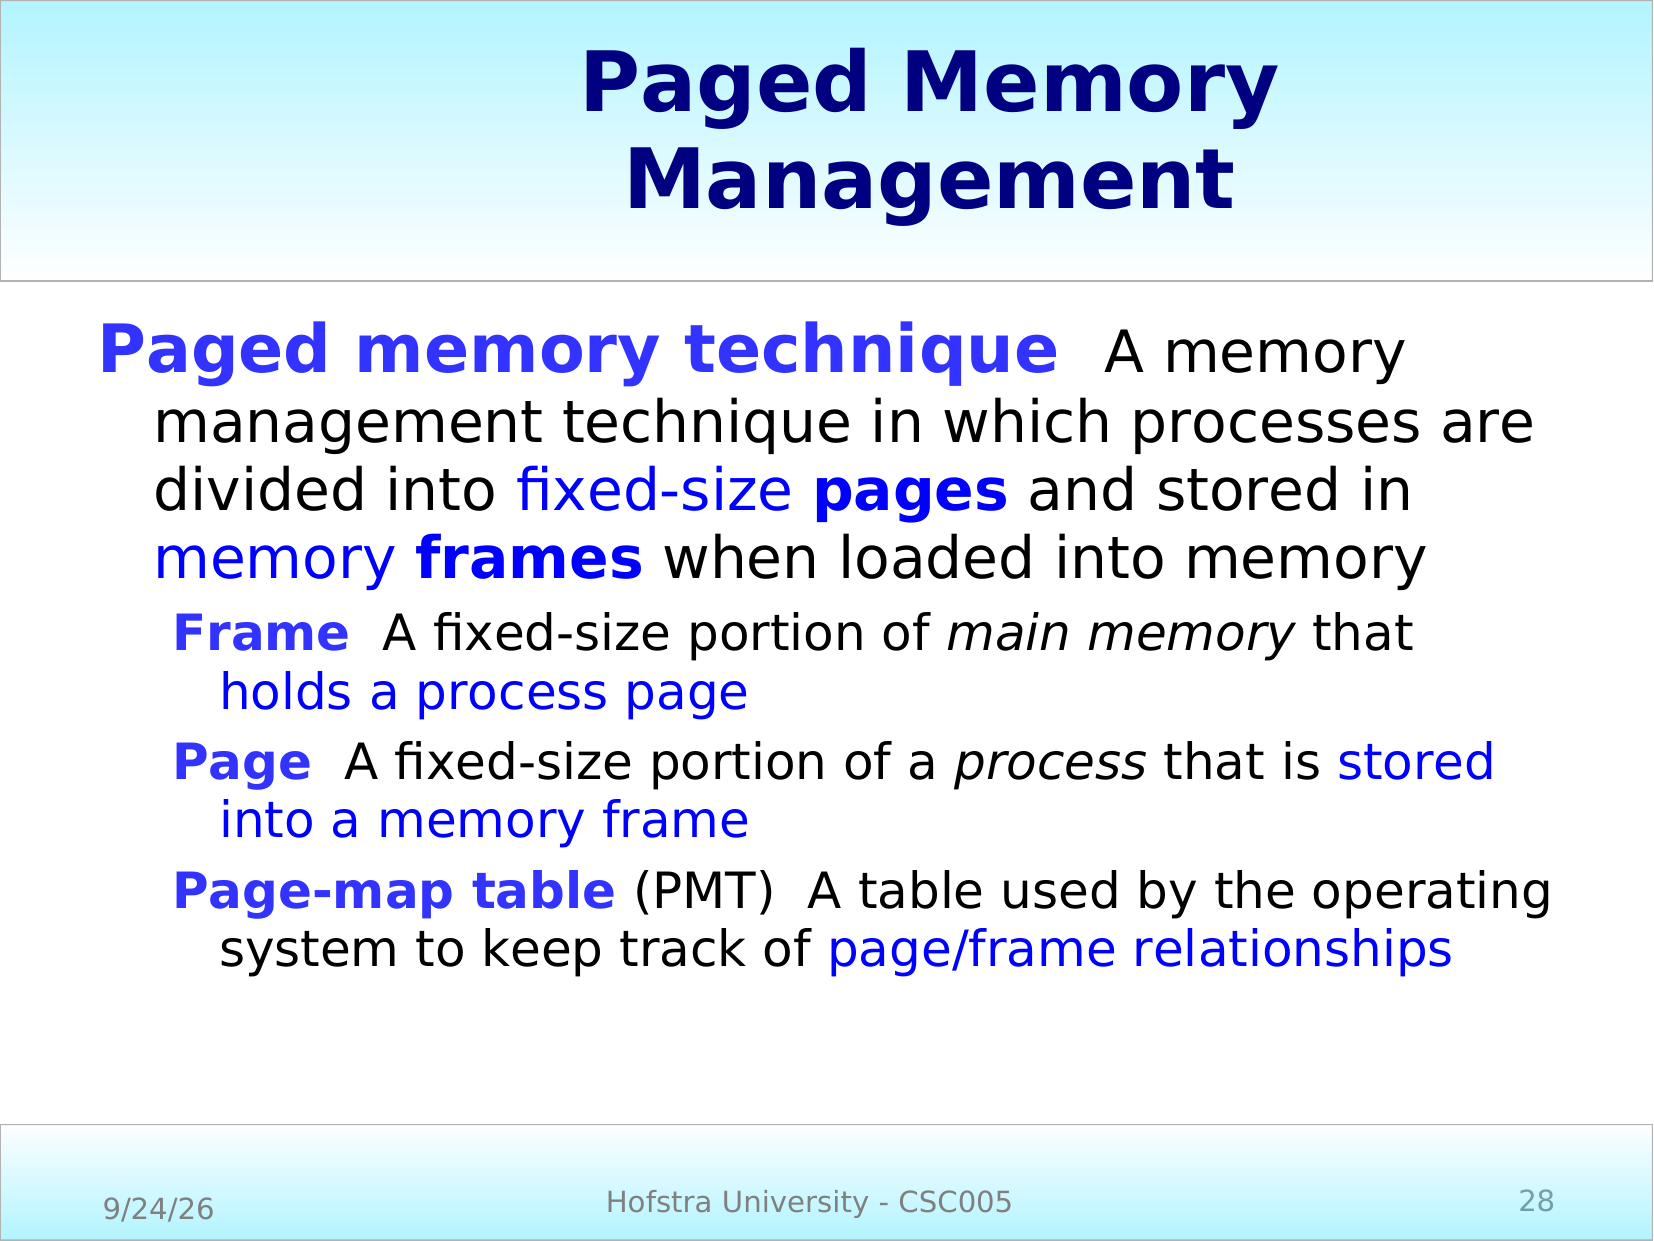

# Paged Memory Management
Paged memory technique A memory management technique in which processes are divided into fixed-size pages and stored in memory frames when loaded into memory
Frame A fixed-size portion of main memory that holds a process page
Page A fixed-size portion of a process that is stored into a memory frame
Page-map table (PMT) A table used by the operating system to keep track of page/frame relationships
28
Hofstra University - CSC005